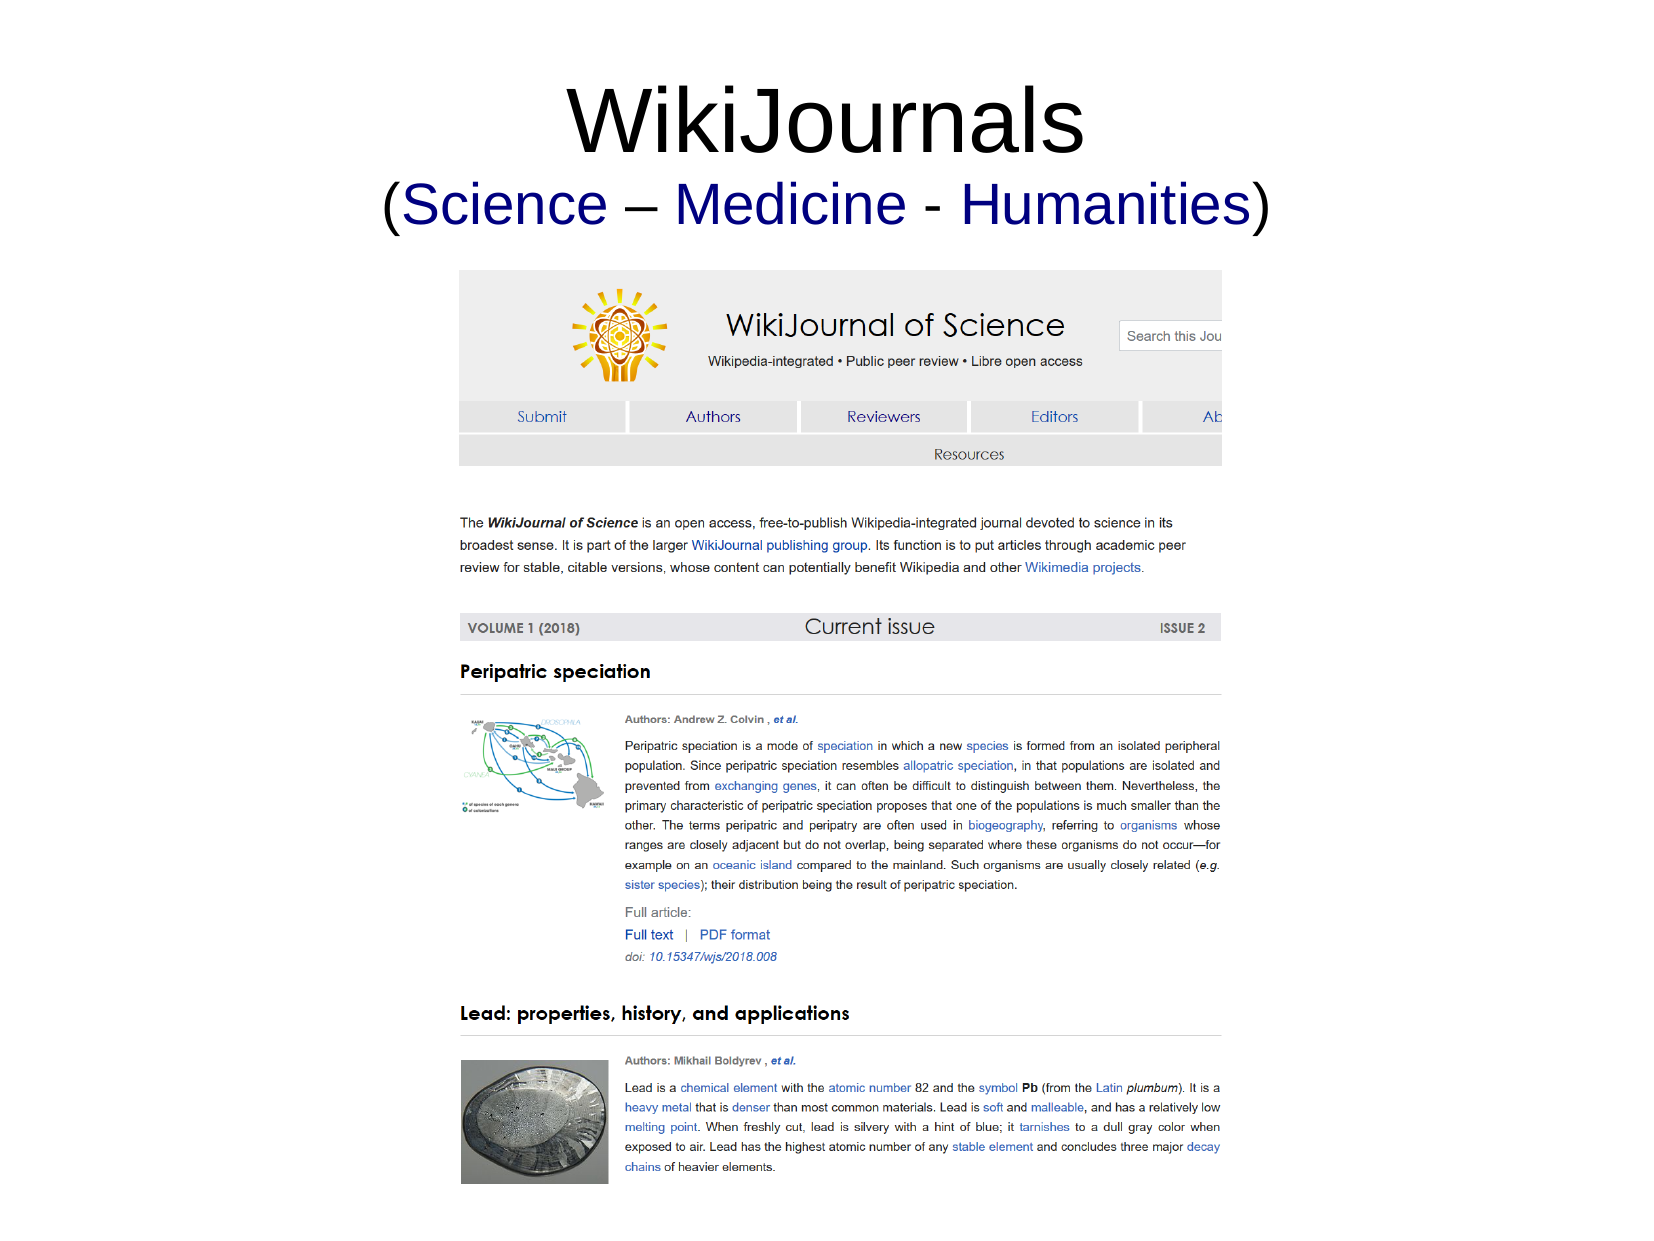

# WikiJournals (Science – Medicine - Humanities)